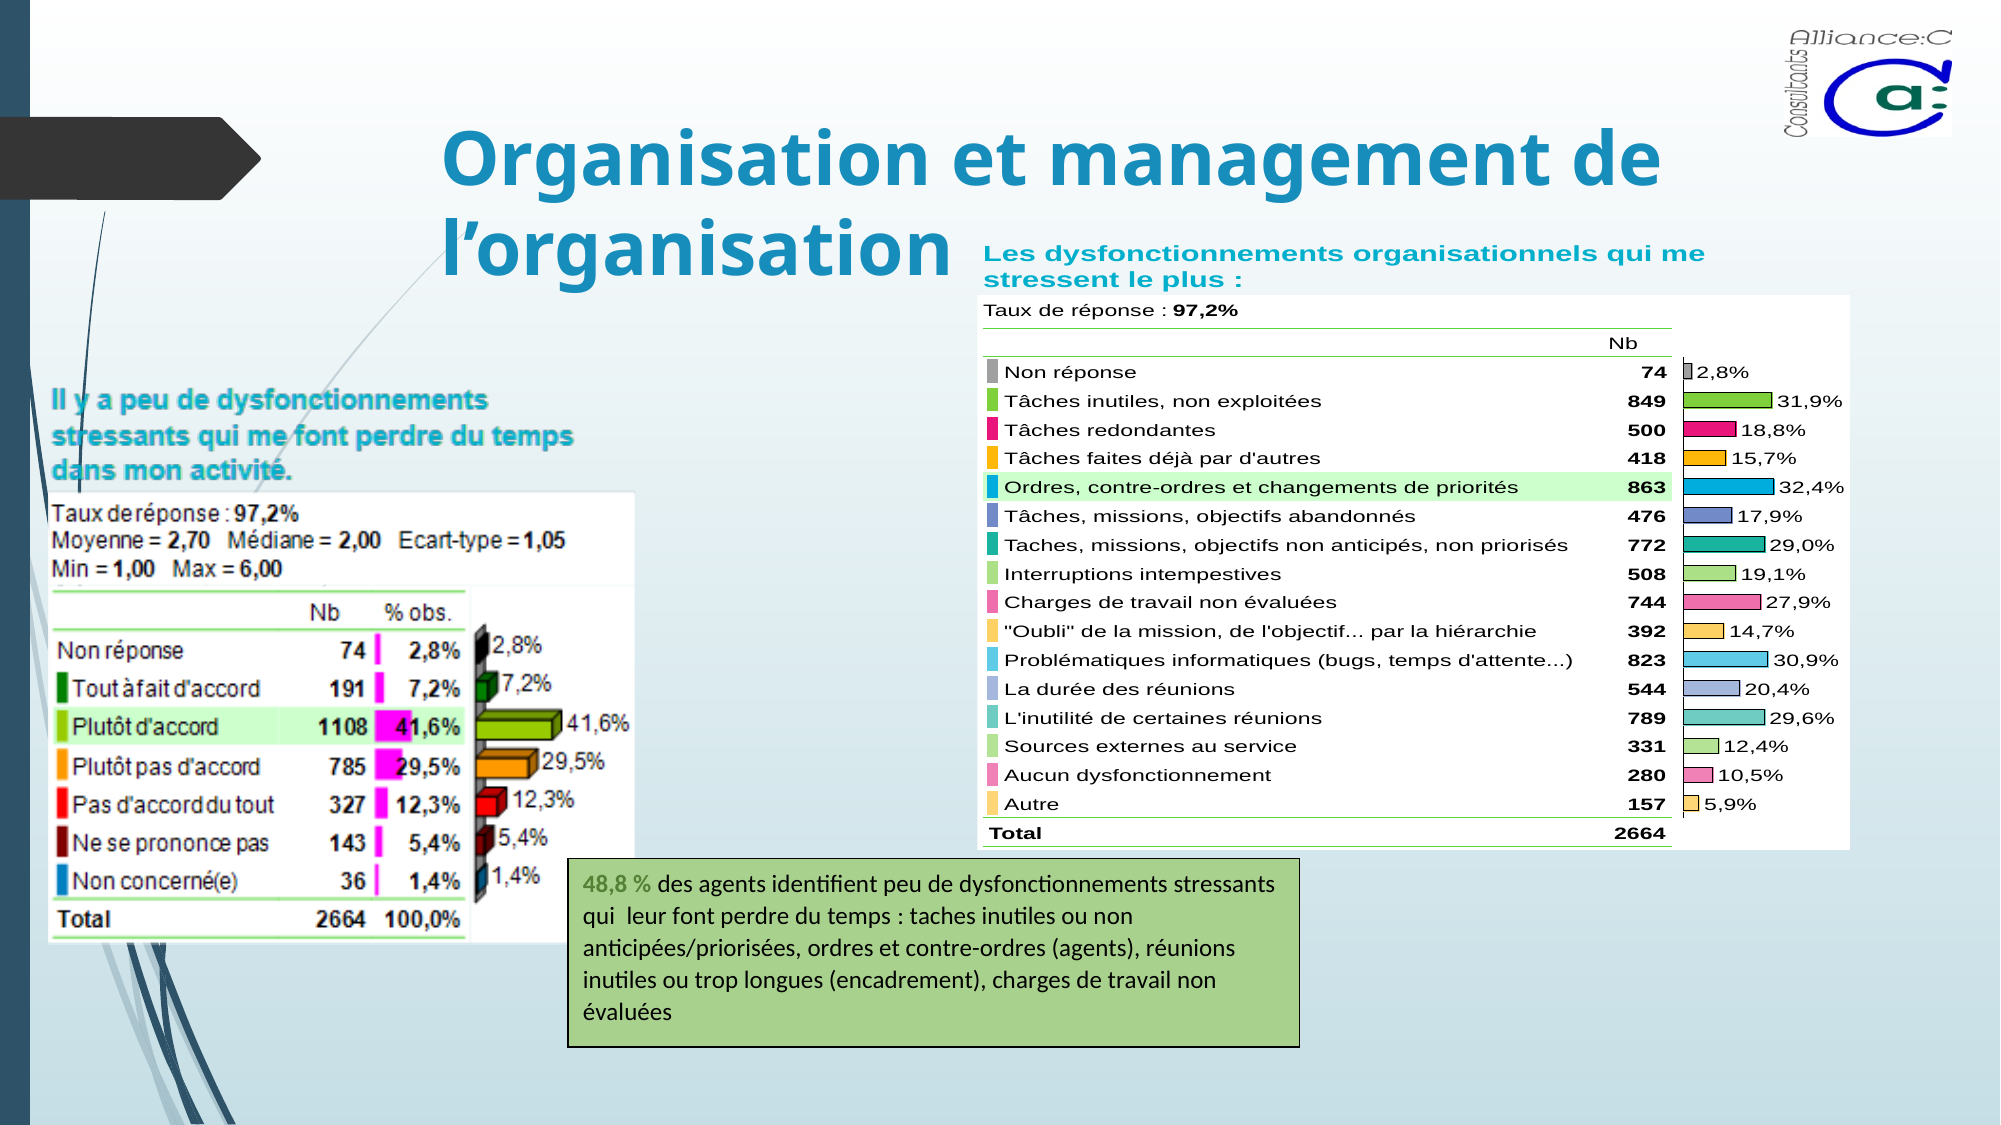

# Organisation et management de l’organisation
48,8 % des agents identifient peu de dysfonctionnements stressants qui leur font perdre du temps : taches inutiles ou non anticipées/priorisées, ordres et contre-ordres (agents), réunions inutiles ou trop longues (encadrement), charges de travail non évaluées